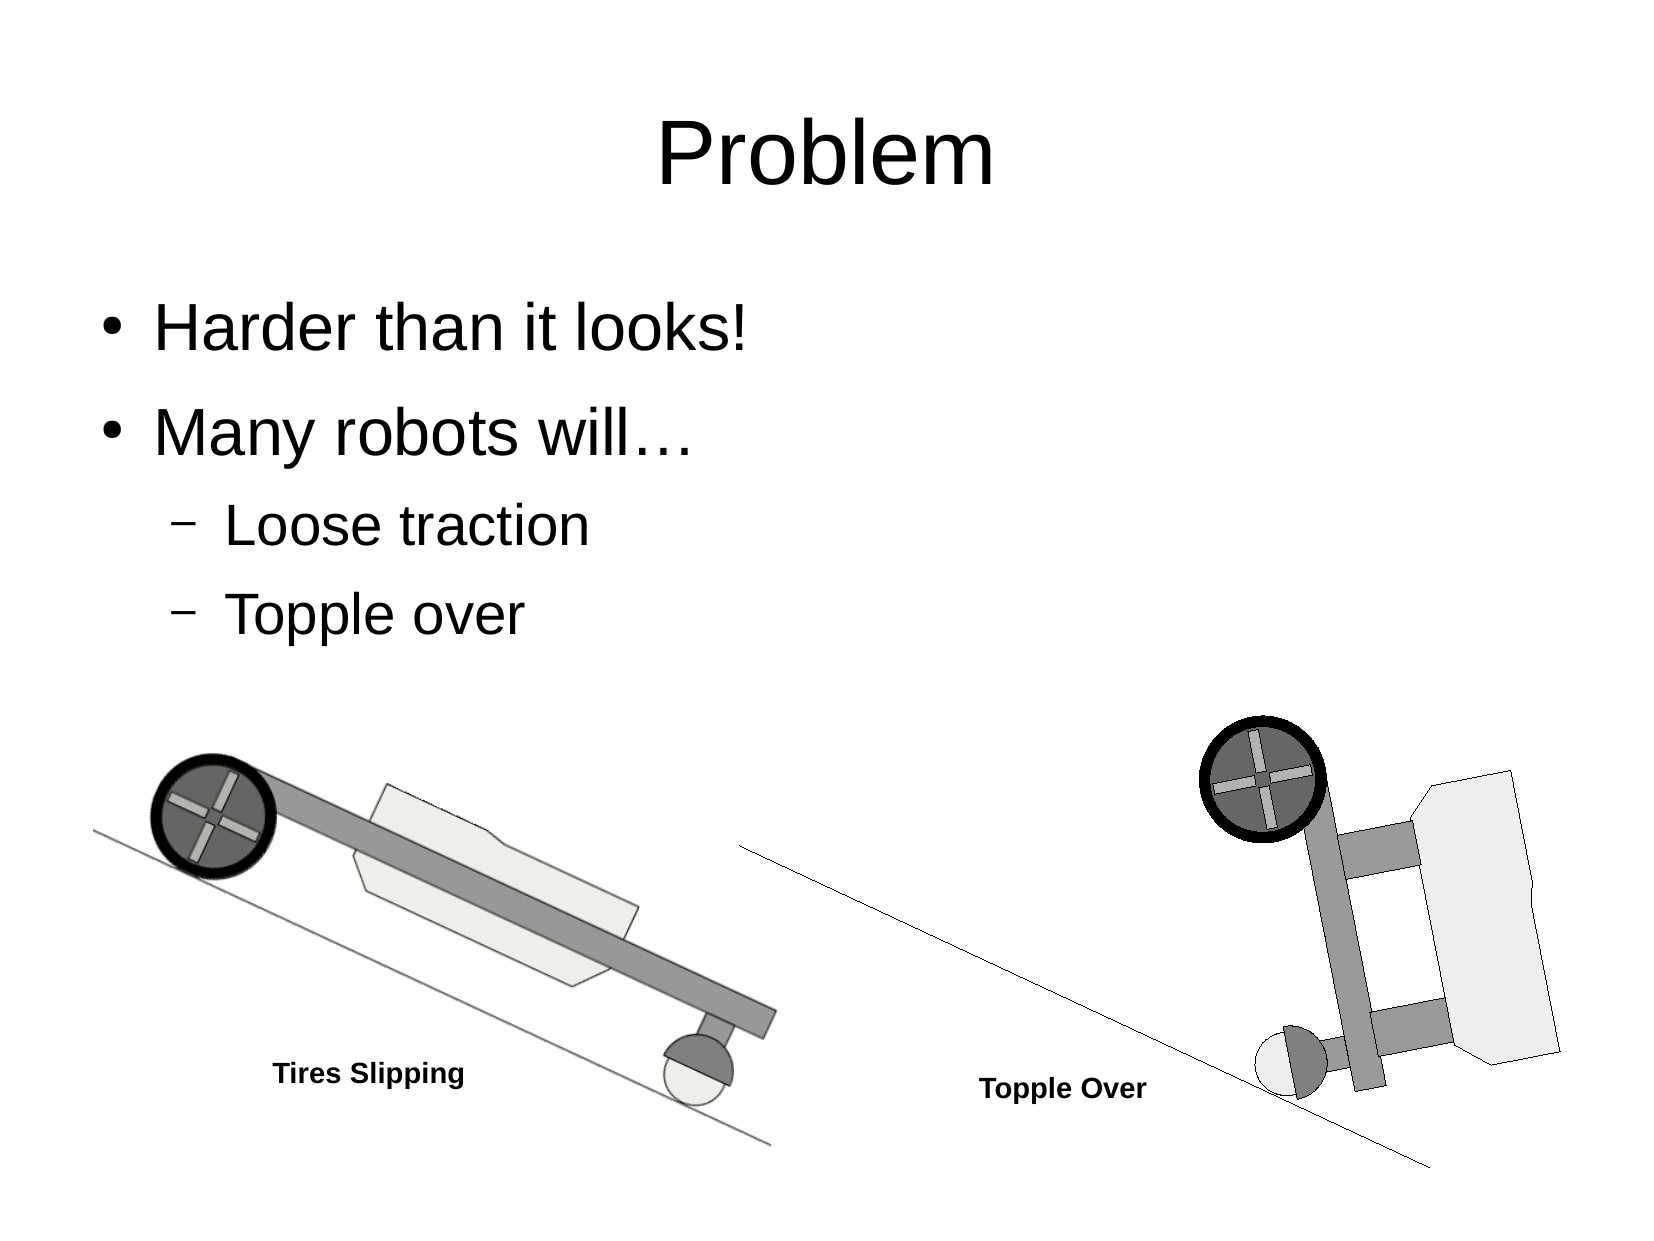

# Problem
Harder than it looks!
Many robots will…
Loose traction
Topple over
Tires Slipping
Topple Over